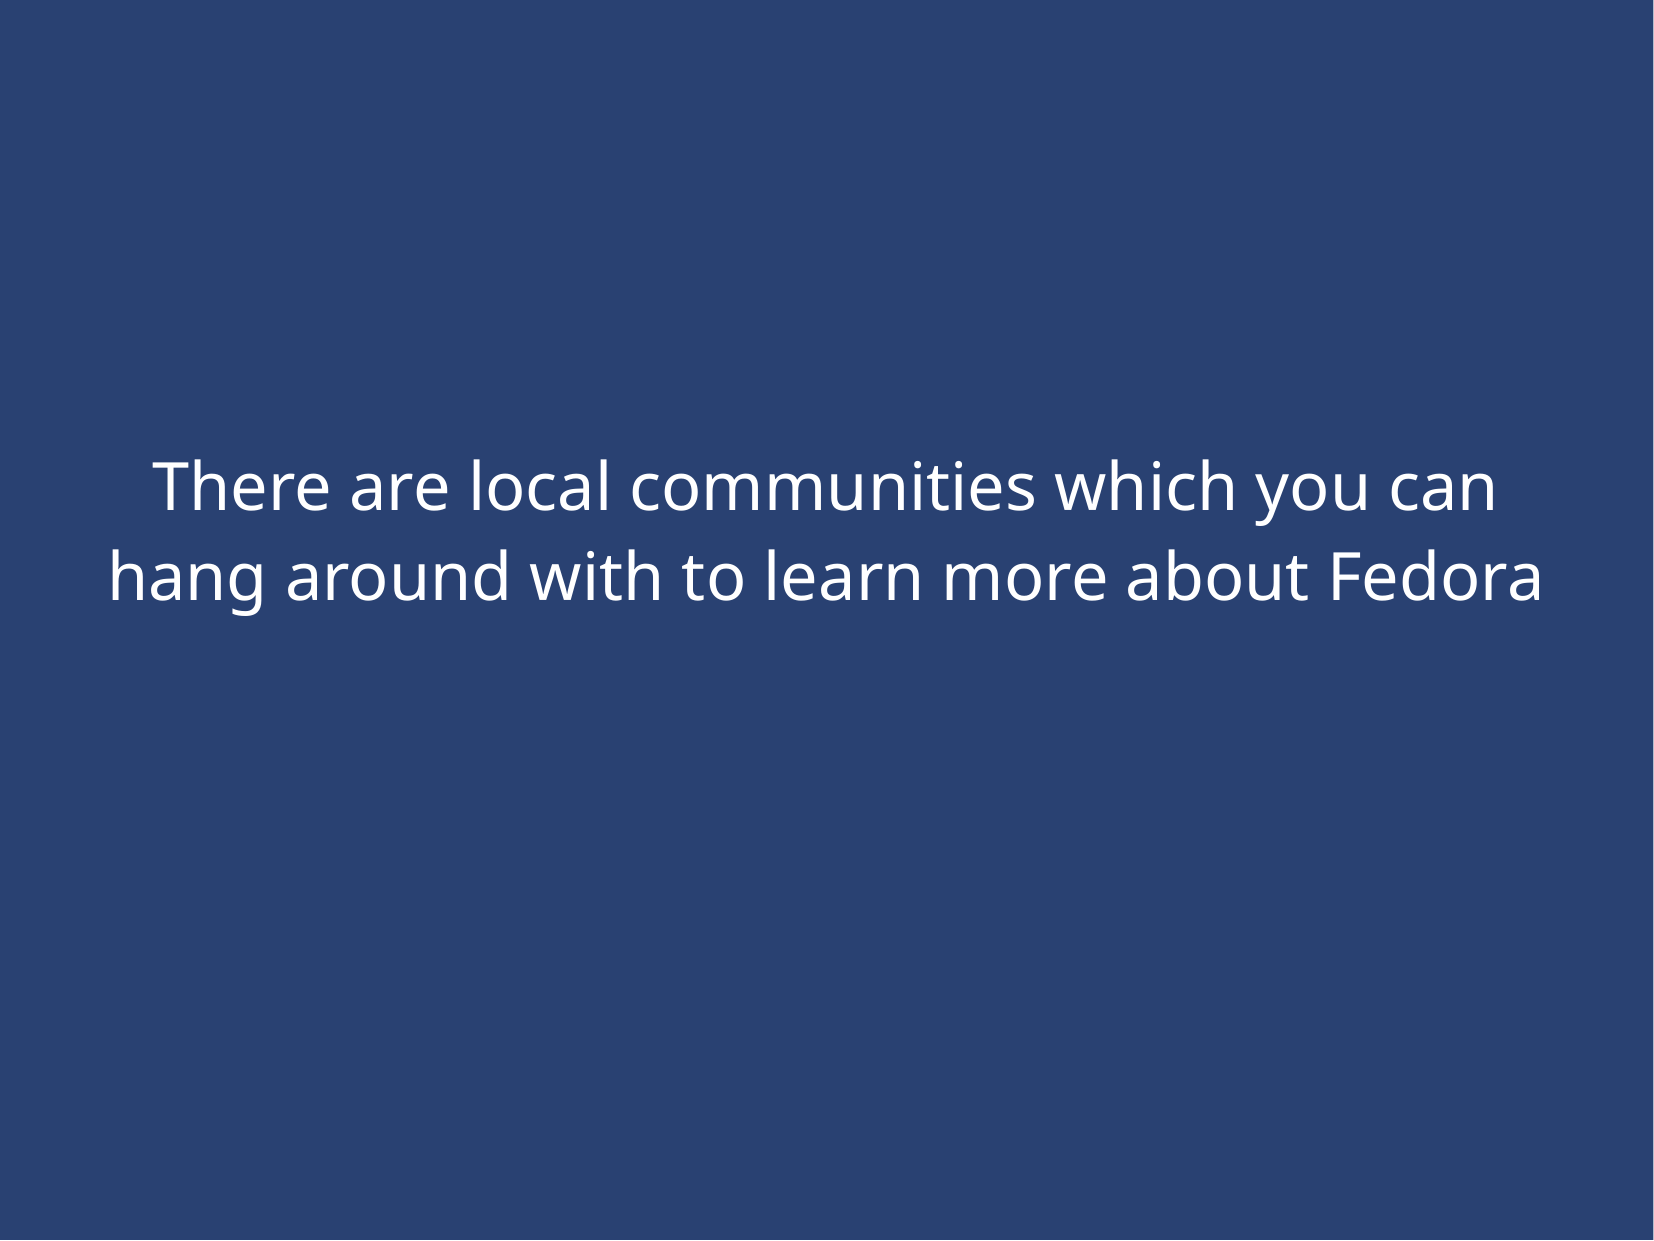

# There are local communities which you can hang around with to learn more about Fedora